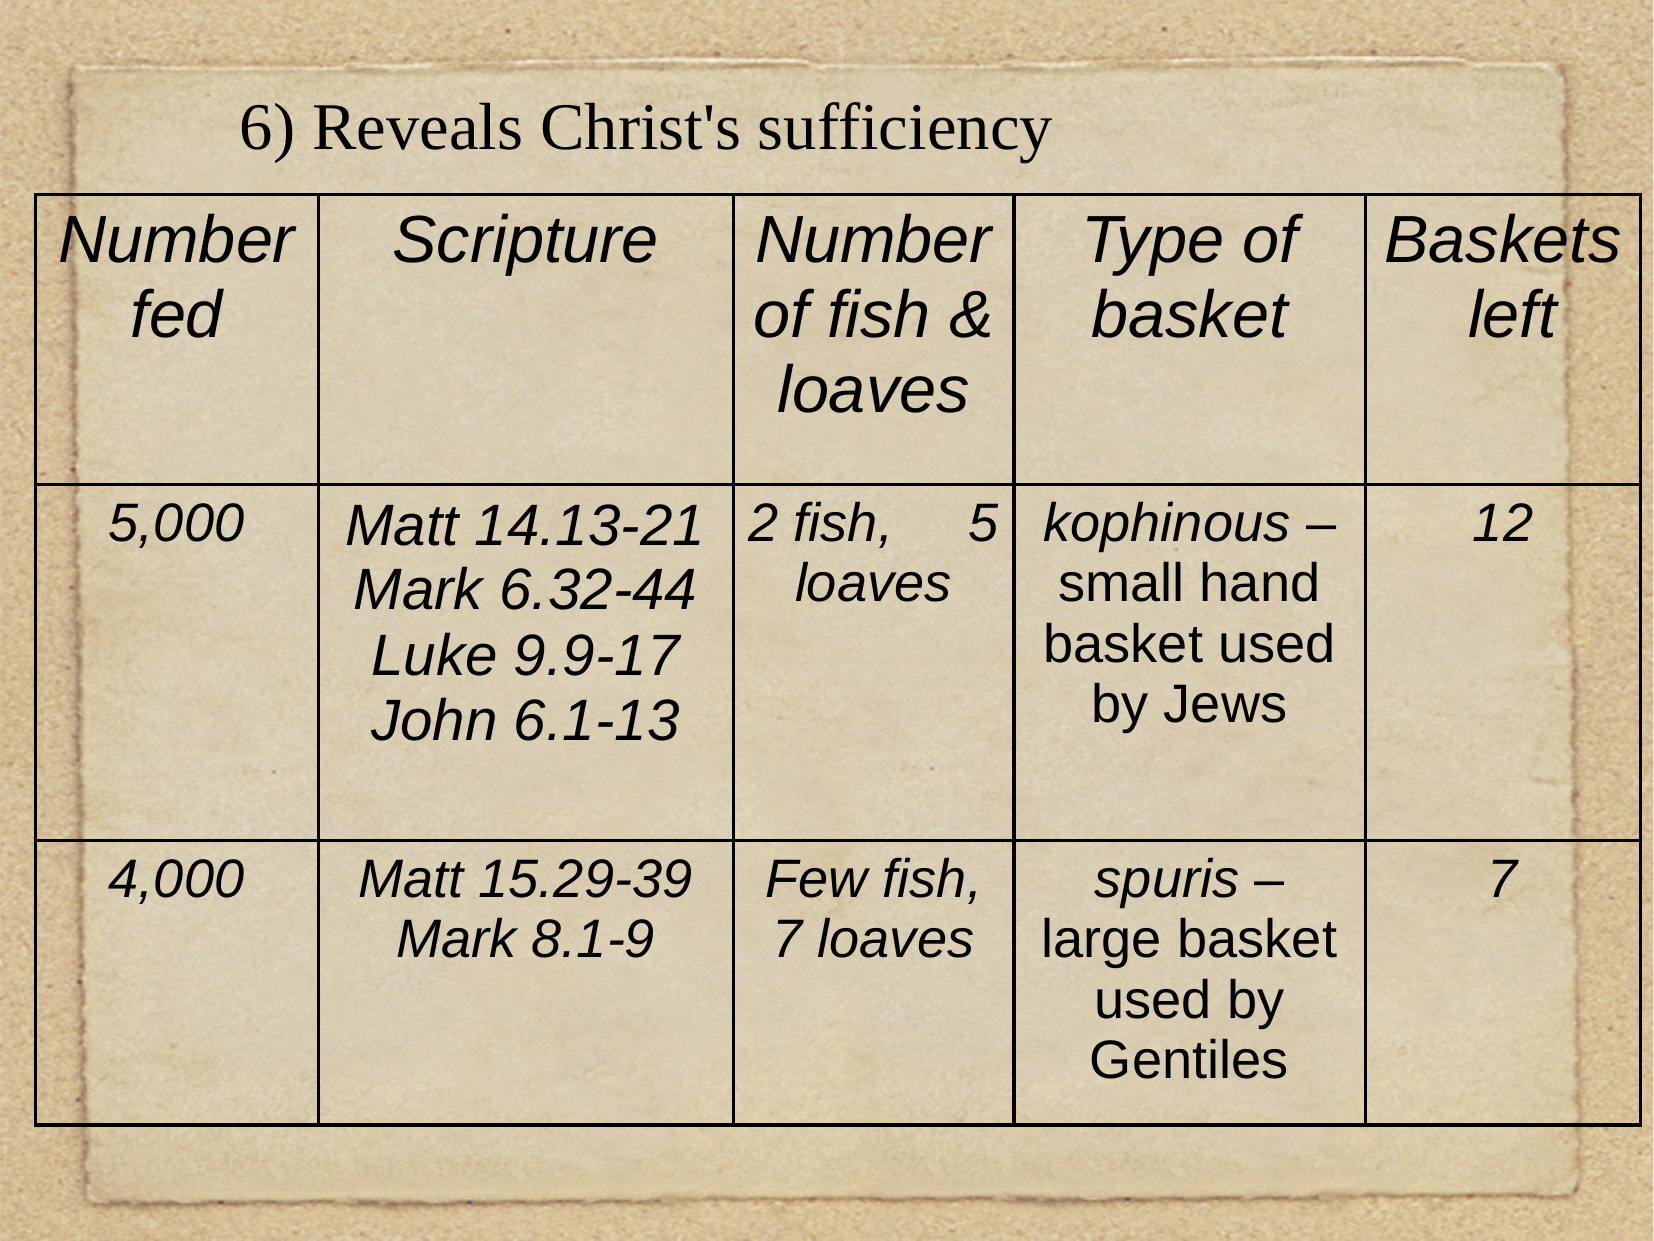

6) Reveals Christ's sufficiency
| Number fed | Scripture | Number of fish & loaves | Type of basket | Baskets left |
| --- | --- | --- | --- | --- |
| 5,000 | Matt 14.13-21 Mark 6.32-44 Luke 9.9-17 John 6.1-13 | 2 fish, 5 loaves | kophinous – small hand basket used by Jews | 12 |
| 4,000 | Matt 15.29-39 Mark 8.1-9 | Few fish, 7 loaves | spuris – large basket used by Gentiles | 7 |